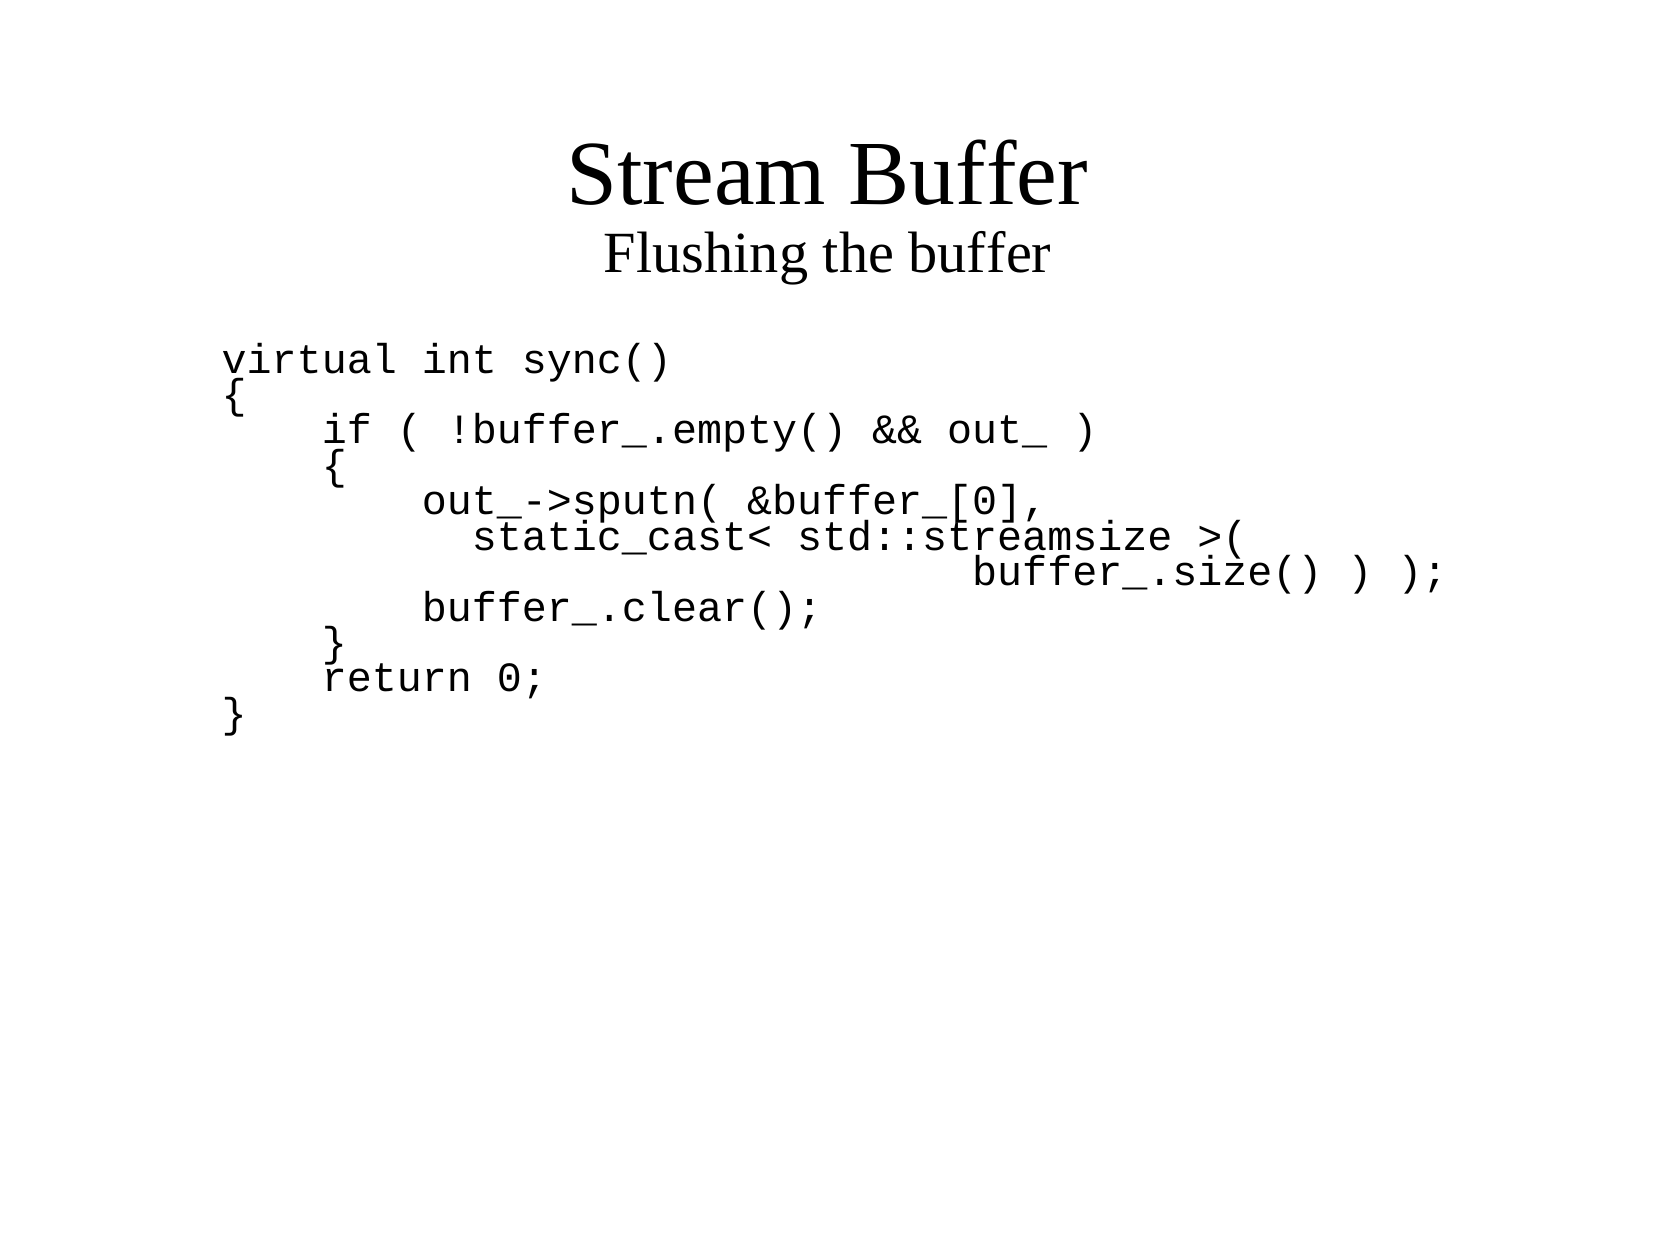

# Stream Buffer Flushing the buffer
 virtual int sync()
 {
 if ( !buffer_.empty() && out_ )
 {
 out_->sputn( &buffer_[0],
 static_cast< std::streamsize >(
 buffer_.size() ) );
 buffer_.clear();
 }
 return 0;
 }